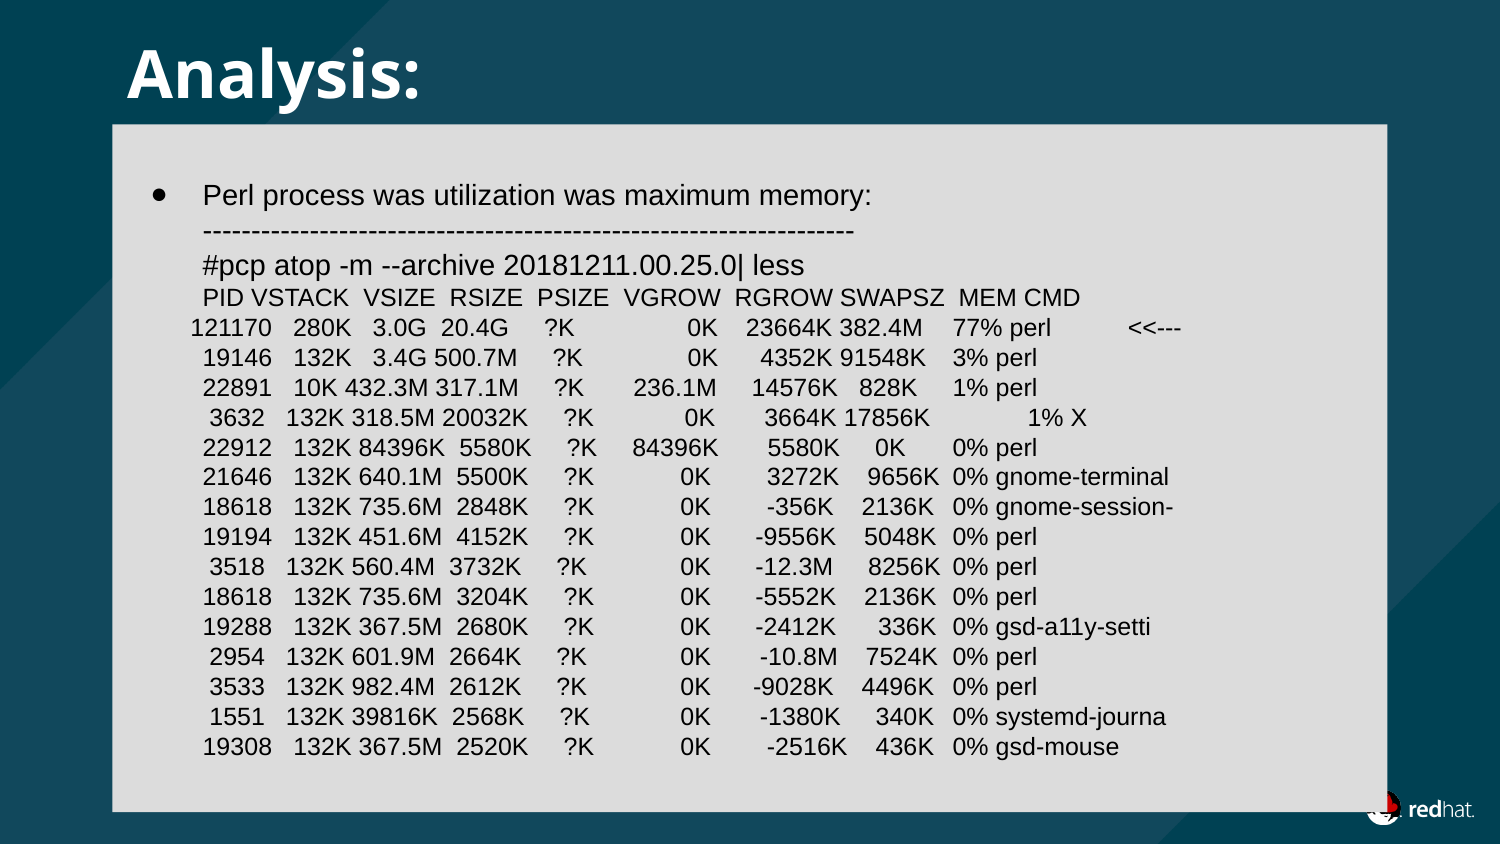

# Analysis:
Perl process was utilization was maximum memory:
-------------------------------------------------------------------
#pcp atop -m --archive 20181211.00.25.0| less
PID VSTACK VSIZE RSIZE PSIZE VGROW RGROW SWAPSZ MEM CMD
 121170 280K 3.0G 20.4G ?K 	 0K 23664K 382.4M 	77% perl <<---
19146 132K 3.4G 500.7M ?K 0K 4352K 91548K 	3% perl
22891 10K 432.3M 317.1M ?K 236.1M 14576K 828K 	1% perl
 3632 132K 318.5M 20032K ?K 0K 3664K 17856K 	1% X
22912 132K 84396K 5580K ?K 84396K 5580K 0K 	0% perl
21646 132K 640.1M 5500K ?K 	 0K 3272K 9656K	0% gnome-terminal
18618 132K 735.6M 2848K ?K 	 0K -356K 2136K 	0% gnome-session-
19194 132K 451.6M 4152K ?K 	 0K 	 -9556K 5048K 	0% perl
 3518 132K 560.4M 3732K ?K 	 0K 	 -12.3M 8256K 	0% perl
18618 132K 735.6M 3204K ?K 	 0K 	 -5552K 2136K	0% perl
19288 132K 367.5M 2680K ?K 	 0K 	 -2412K 336K 	0% gsd-a11y-setti
 2954 132K 601.9M 2664K ?K 	 0K -10.8M 7524K	0% perl
 3533 132K 982.4M 2612K ?K 	 0K -9028K 4496K	0% perl
 1551 132K 39816K 2568K ?K 	 0K -1380K 340K	0% systemd-journa
19308 132K 367.5M 2520K ?K 	 0K -2516K 436K	0% gsd-mouse